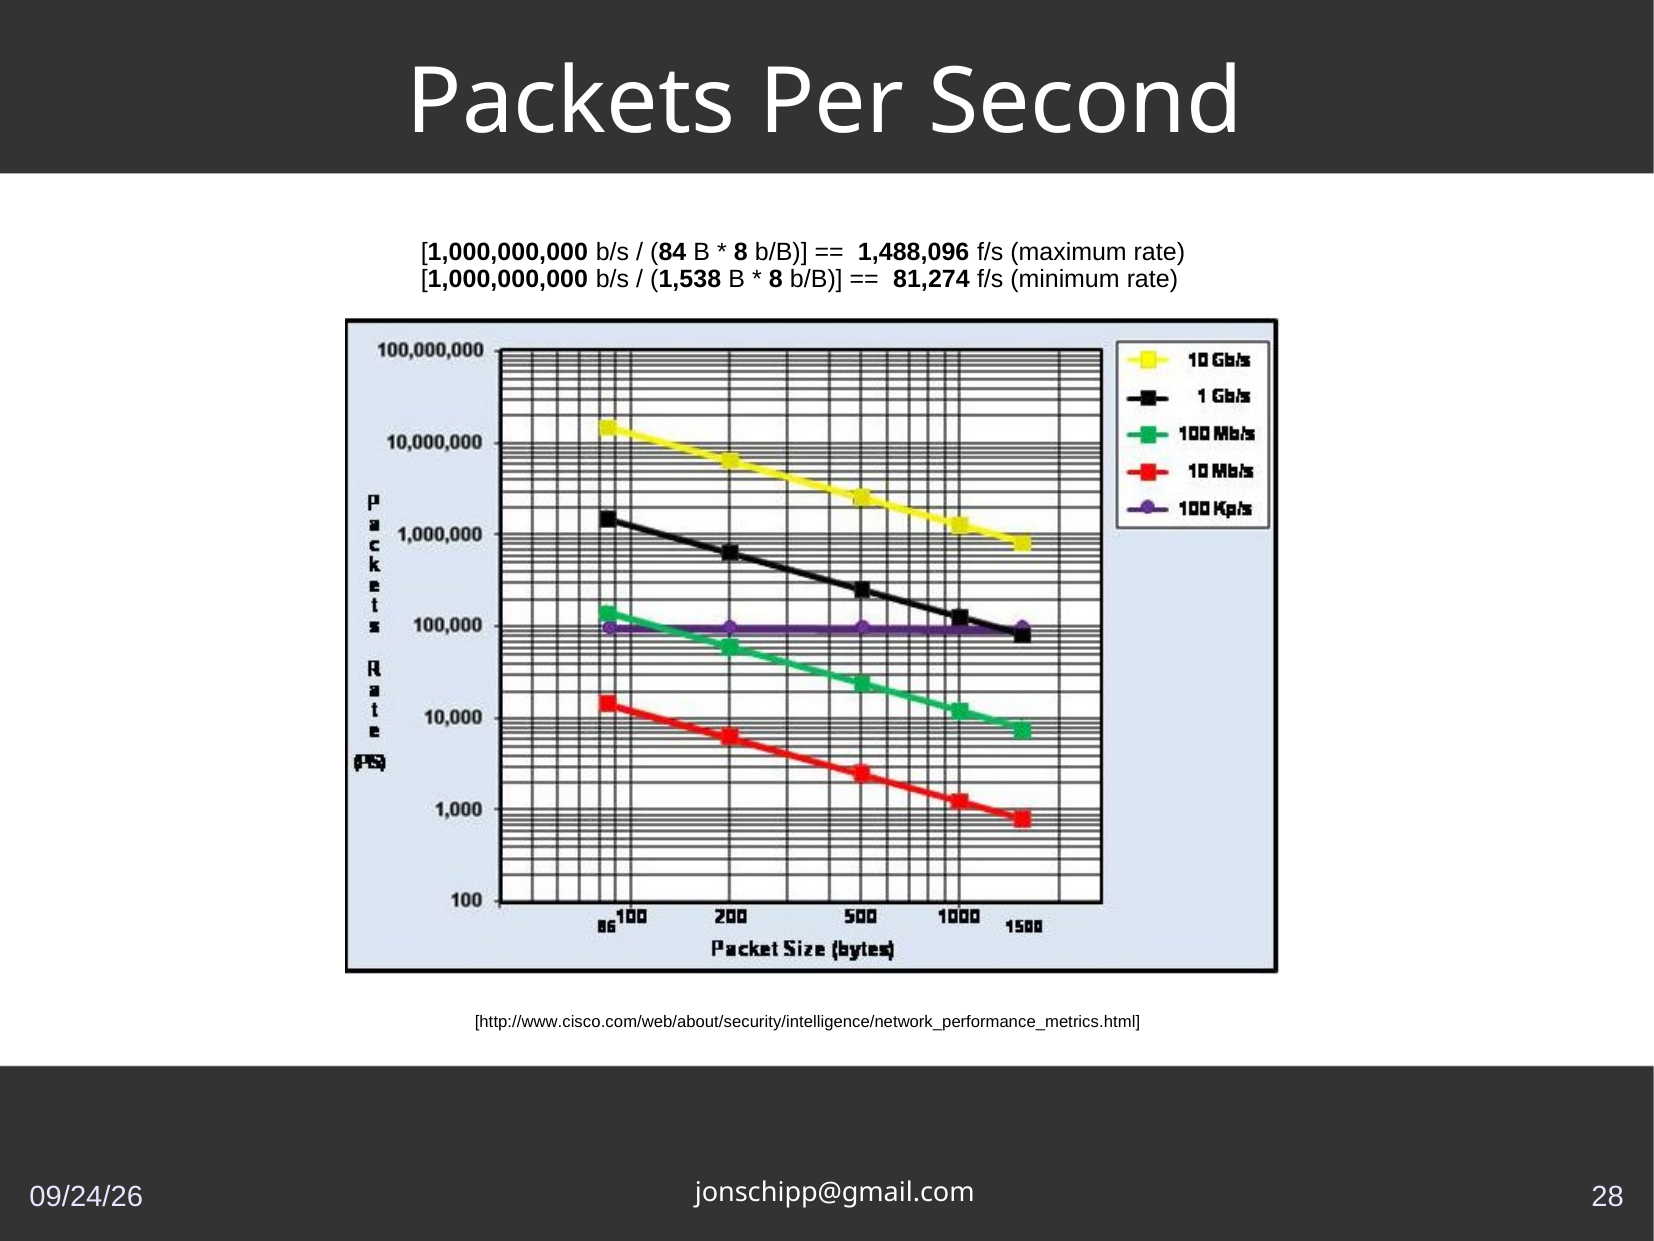

Packets Per Second
[1,000,000,000 b/s / (84 B * 8 b/B)] ==  1,488,096 f/s (maximum rate)[1,000,000,000 b/s / (1,538 B * 8 b/B)] ==  81,274 f/s (minimum rate)
[http://www.cisco.com/web/about/security/intelligence/network_performance_metrics.html]
jonschipp@gmail.com